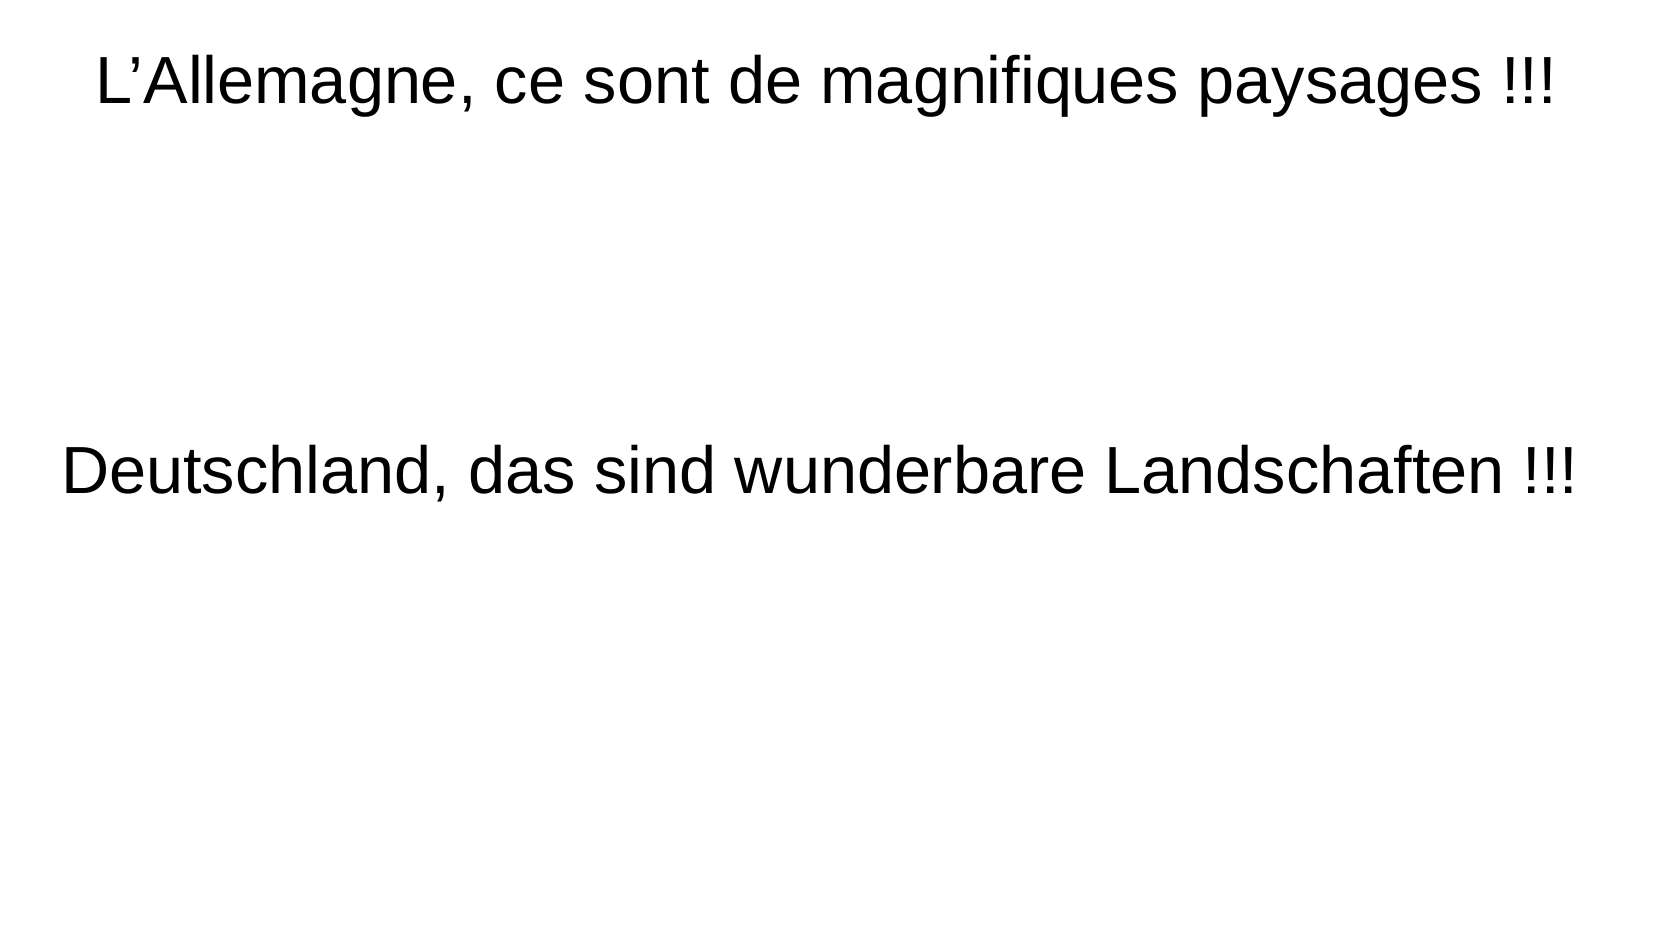

# L’Allemagne, ce sont de magnifiques paysages !!!
Deutschland, das sind wunderbare Landschaften !!!